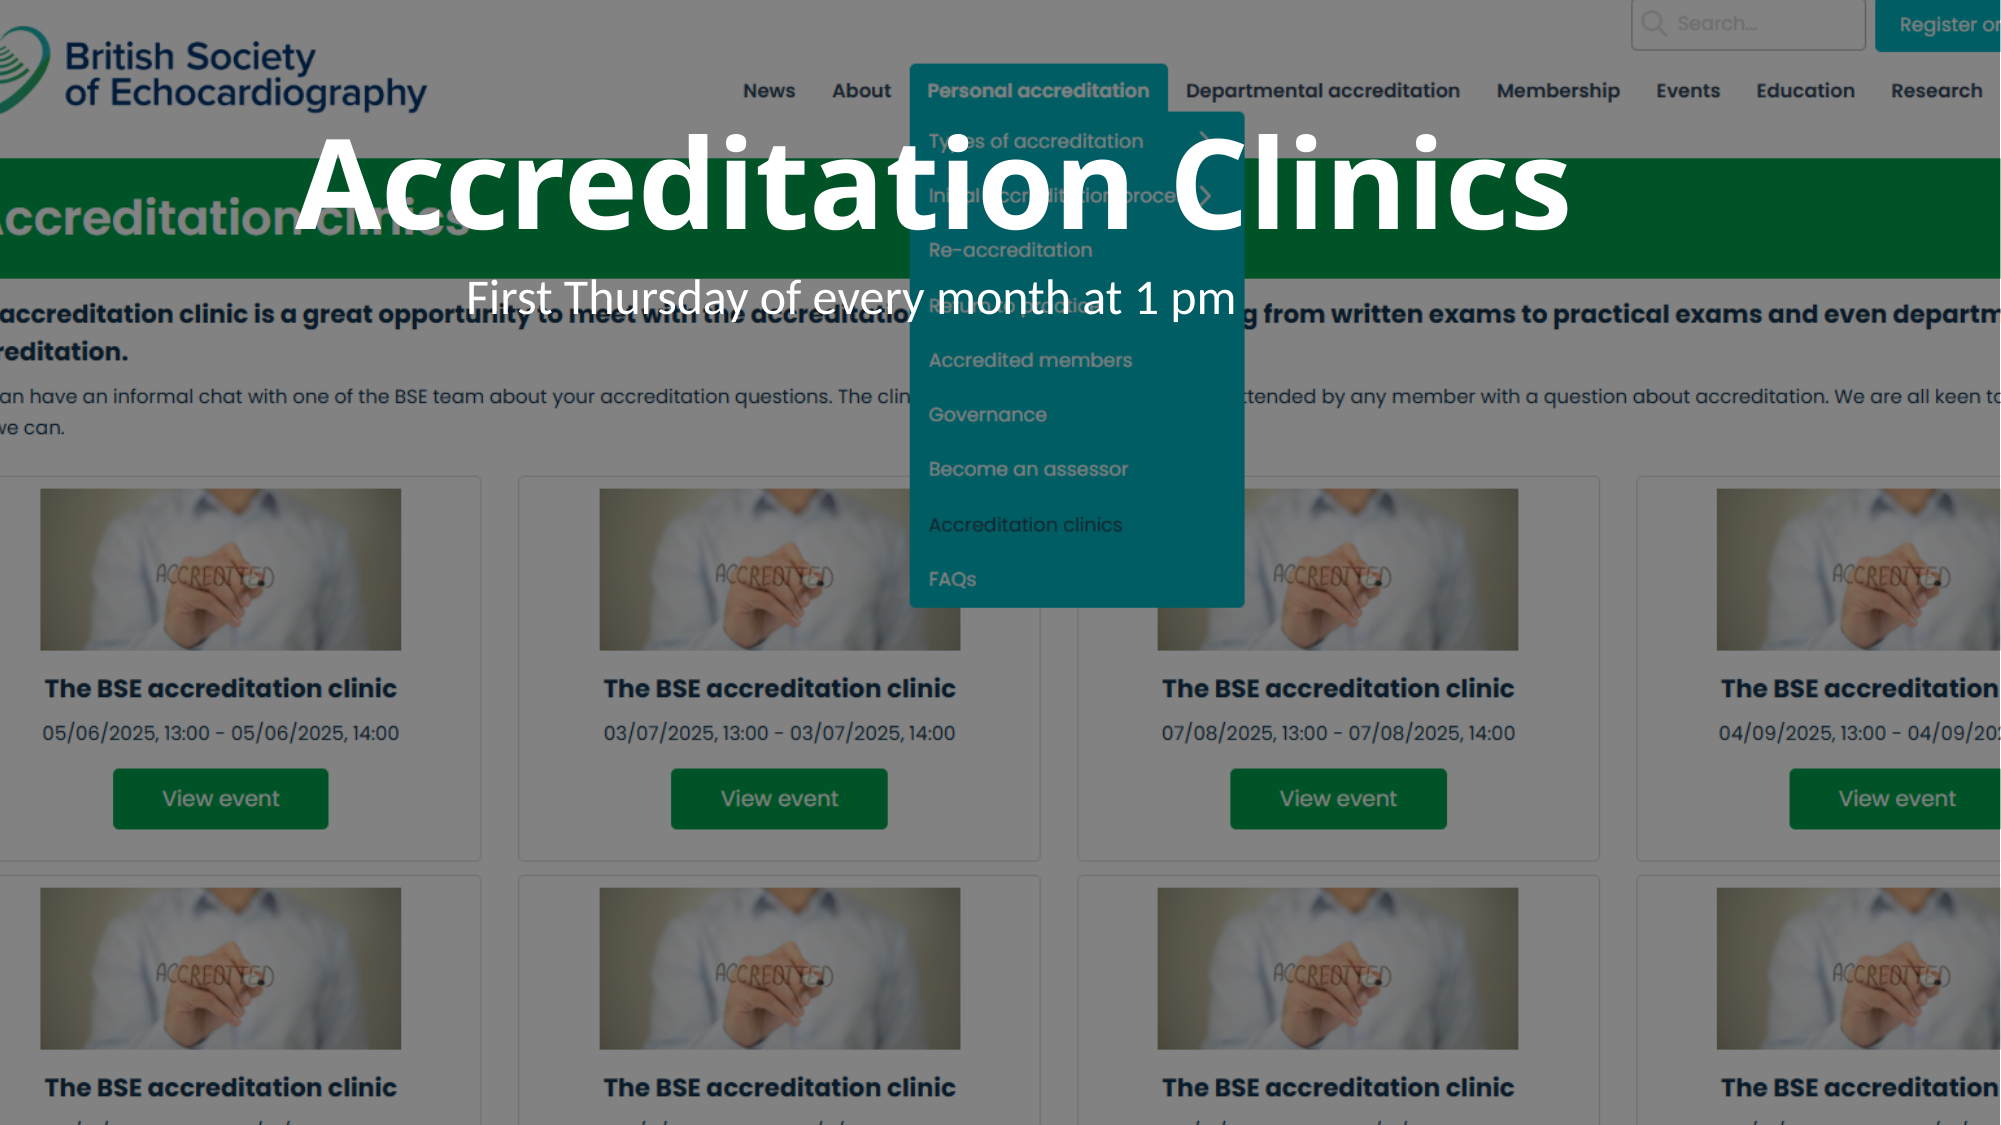

# Accreditation Clinics
First Thursday of every month at 1 pm